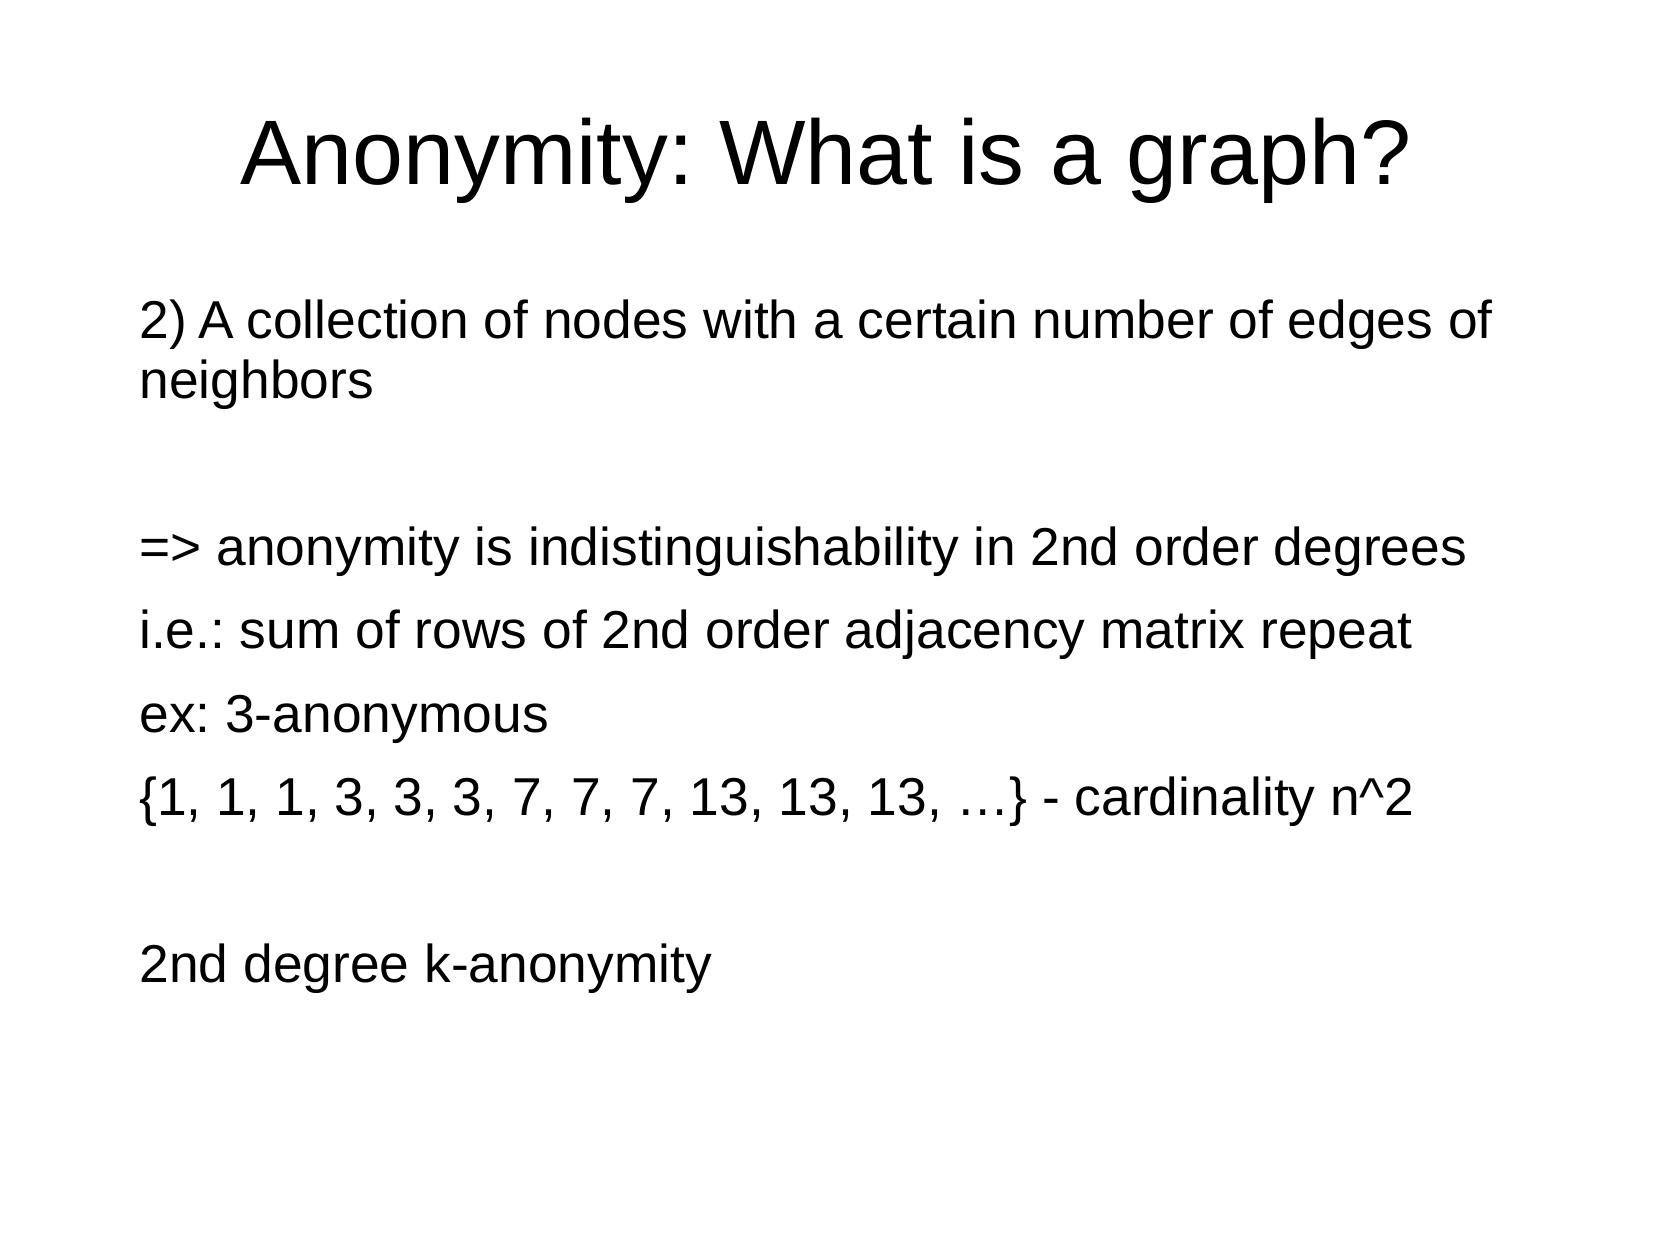

# Anonymity: What is a graph?
2) A collection of nodes with a certain number of edges of neighbors
=> anonymity is indistinguishability in 2nd order degrees
i.e.: sum of rows of 2nd order adjacency matrix repeat
ex: 3-anonymous
{1, 1, 1, 3, 3, 3, 7, 7, 7, 13, 13, 13, …} - cardinality n^2
2nd degree k-anonymity